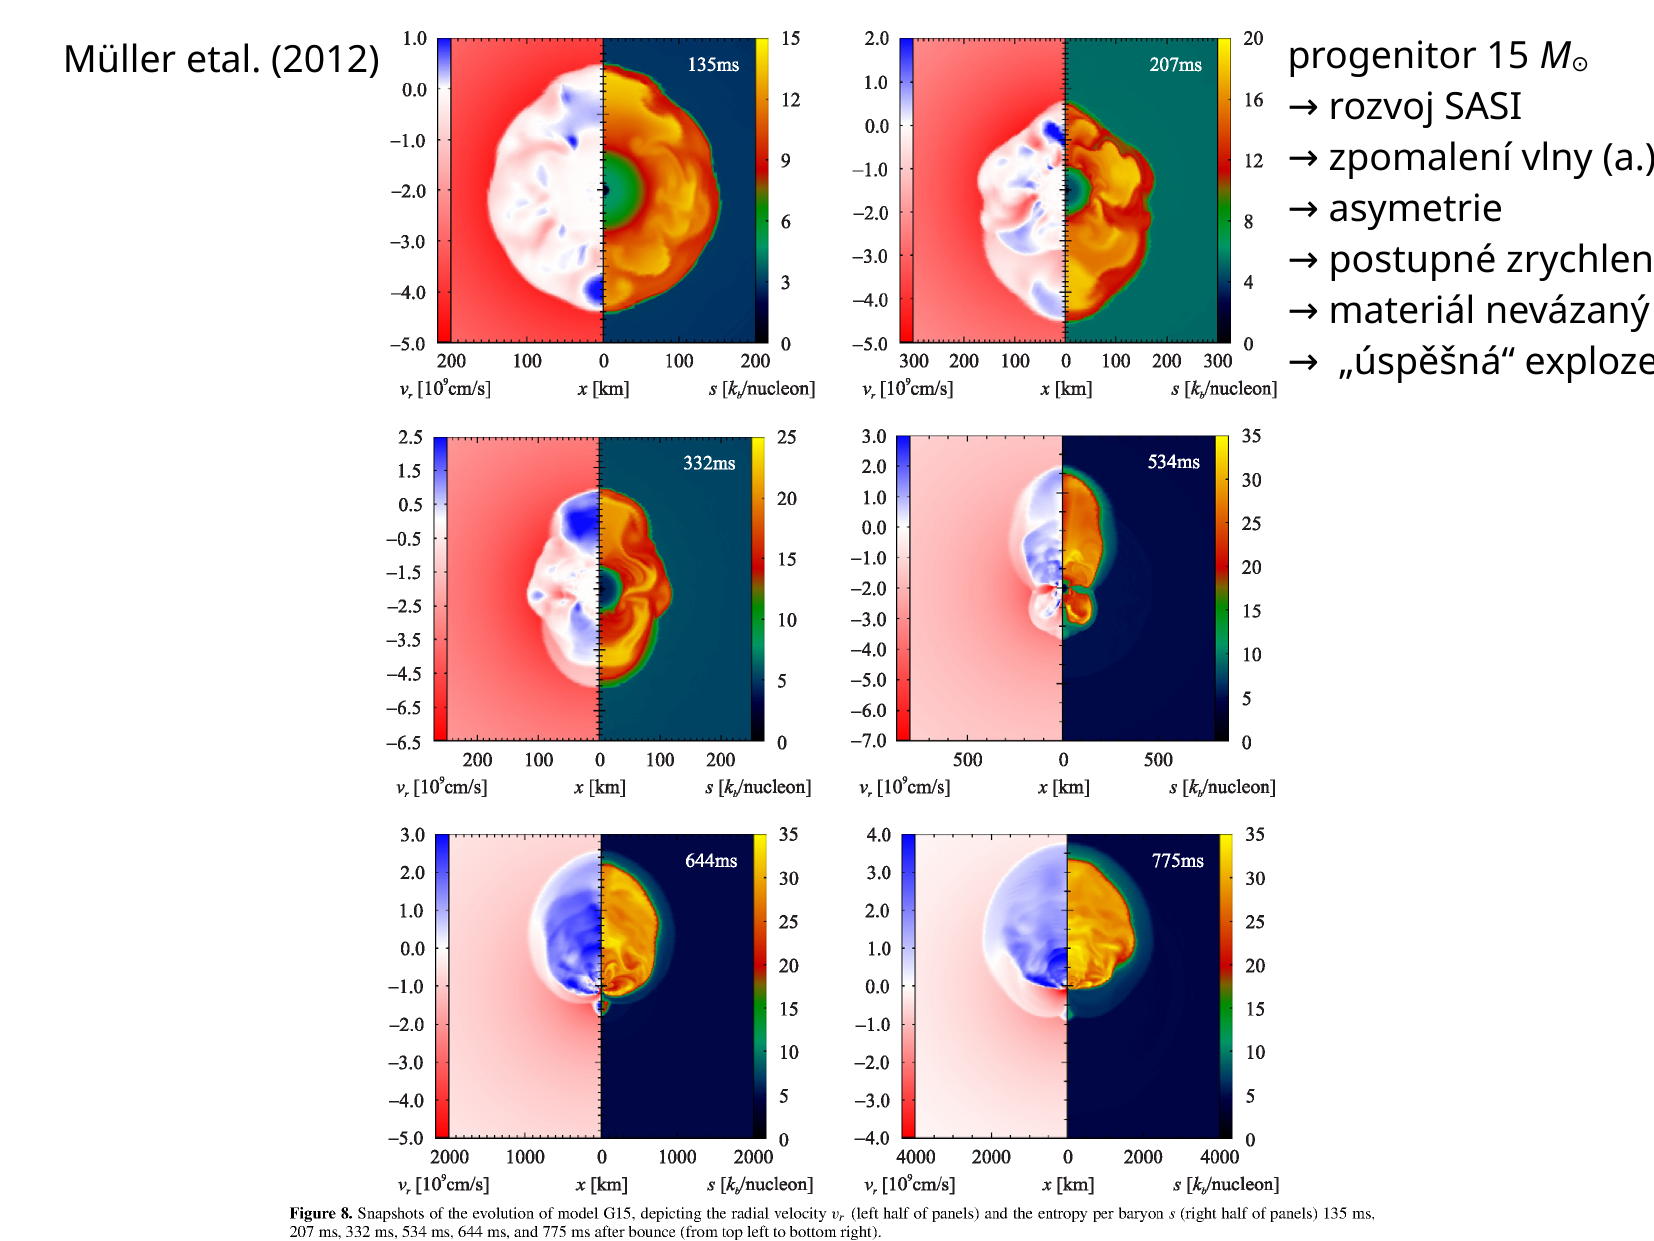

progenitor 15 M⊙
→ rozvoj SASI
→ zpomalení vlny (a.)
→ asymetrie
→ postupné zrychlení
→ materiál nevázaný
→ „úspěšná“ exploze
Müller etal. (2012)